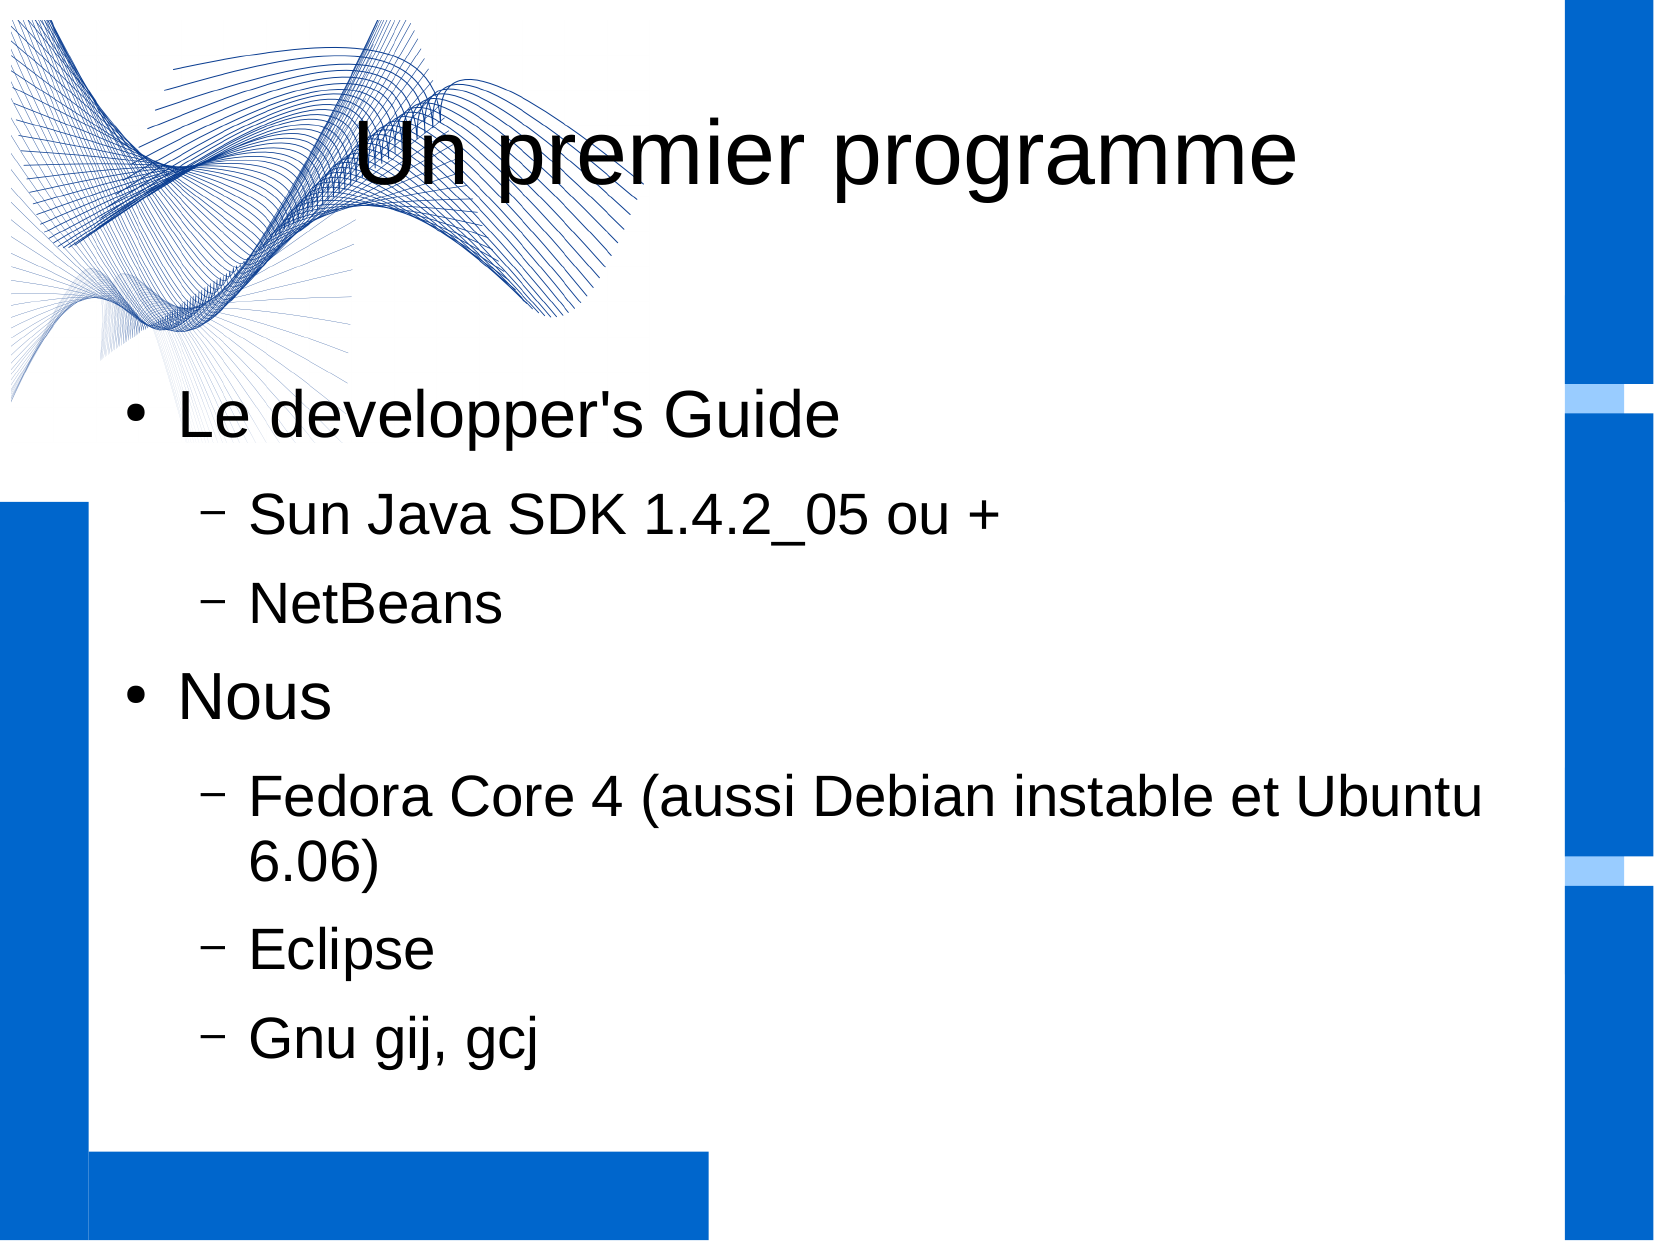

# Un premier programme
Le developper's Guide
Sun Java SDK 1.4.2_05 ou +
NetBeans
Nous
Fedora Core 4 (aussi Debian instable et Ubuntu 6.06)
Eclipse
Gnu gij, gcj